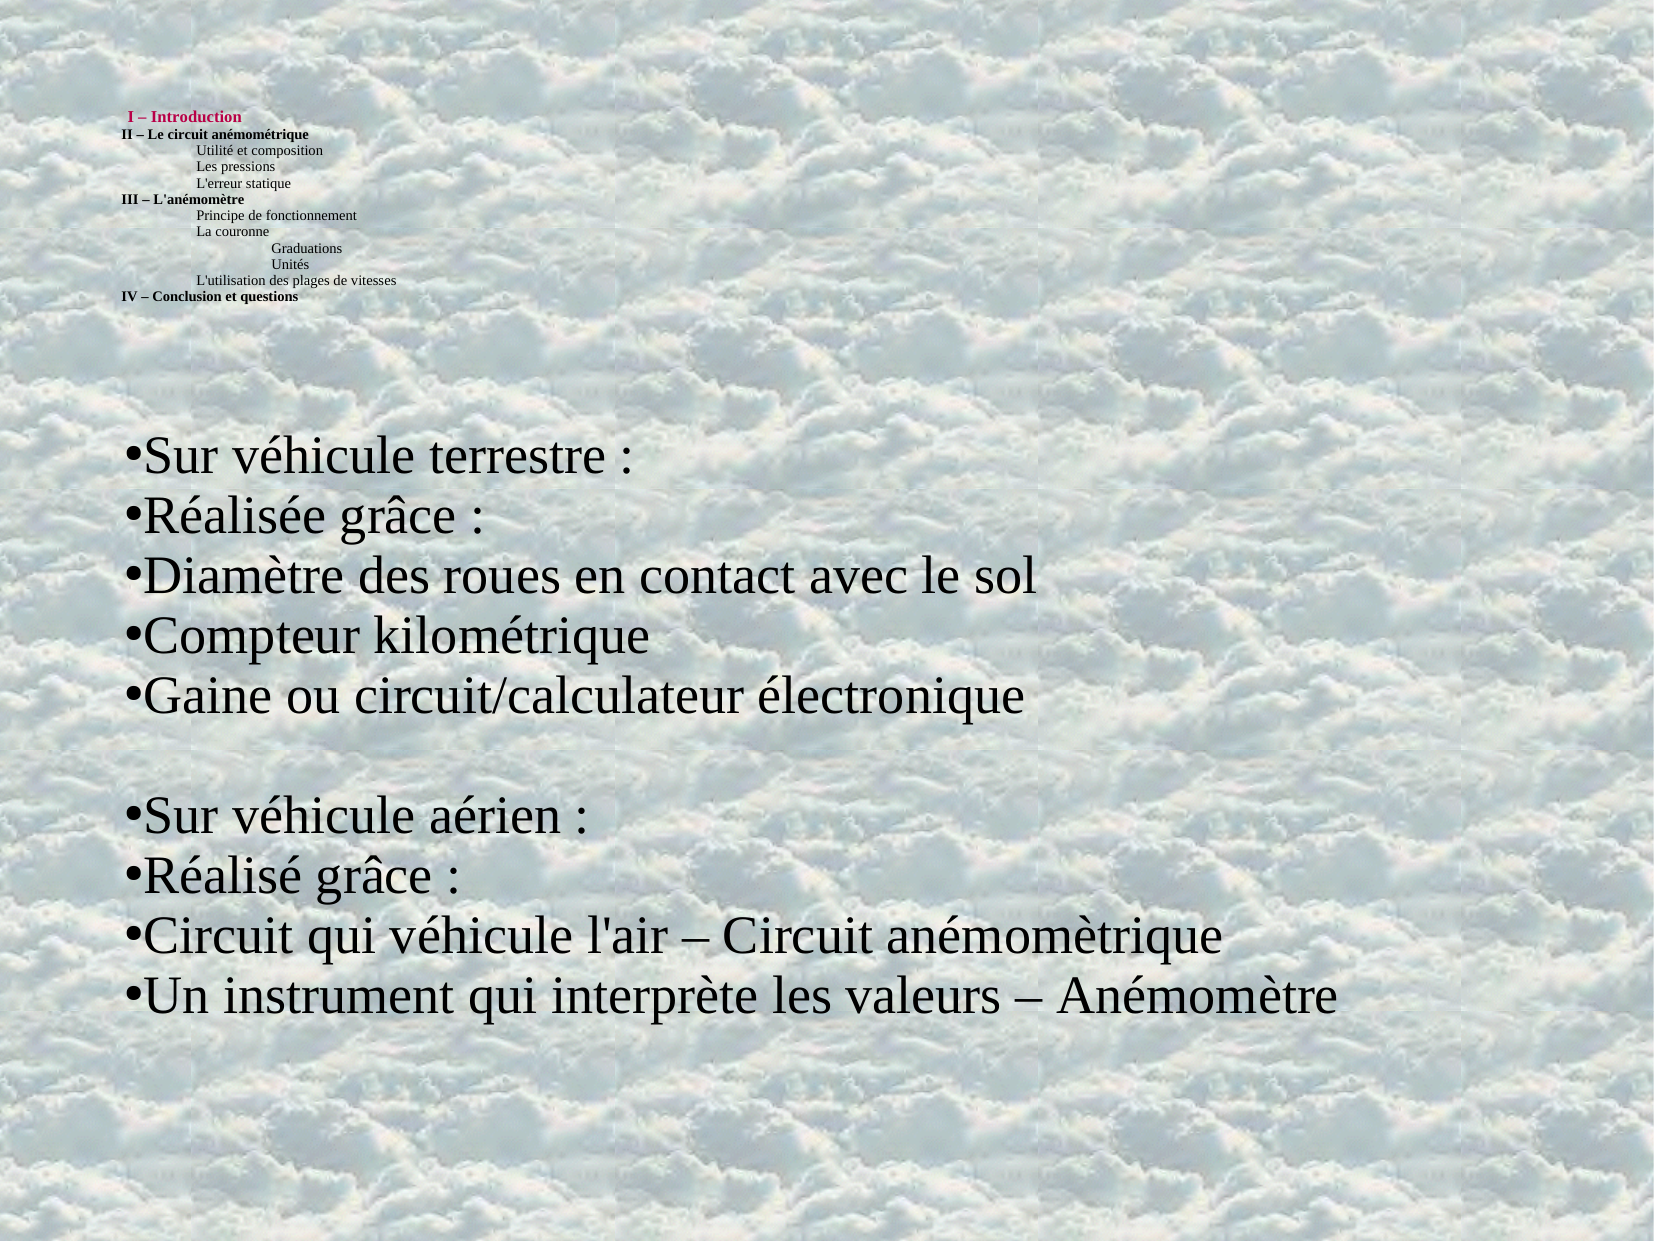

# I – Introduction II – Le circuit anémométrique Utilité et composition Les pressions L'erreur statique III – L'anémomètre Principe de fonctionnement La couronne Graduations Unités L'utilisation des plages de vitesses IV – Conclusion et questions
Sur véhicule terrestre :
Réalisée grâce :
Diamètre des roues en contact avec le sol
Compteur kilométrique
Gaine ou circuit/calculateur électronique
Sur véhicule aérien :
Réalisé grâce :
Circuit qui véhicule l'air – Circuit anémomètrique
Un instrument qui interprète les valeurs – Anémomètre